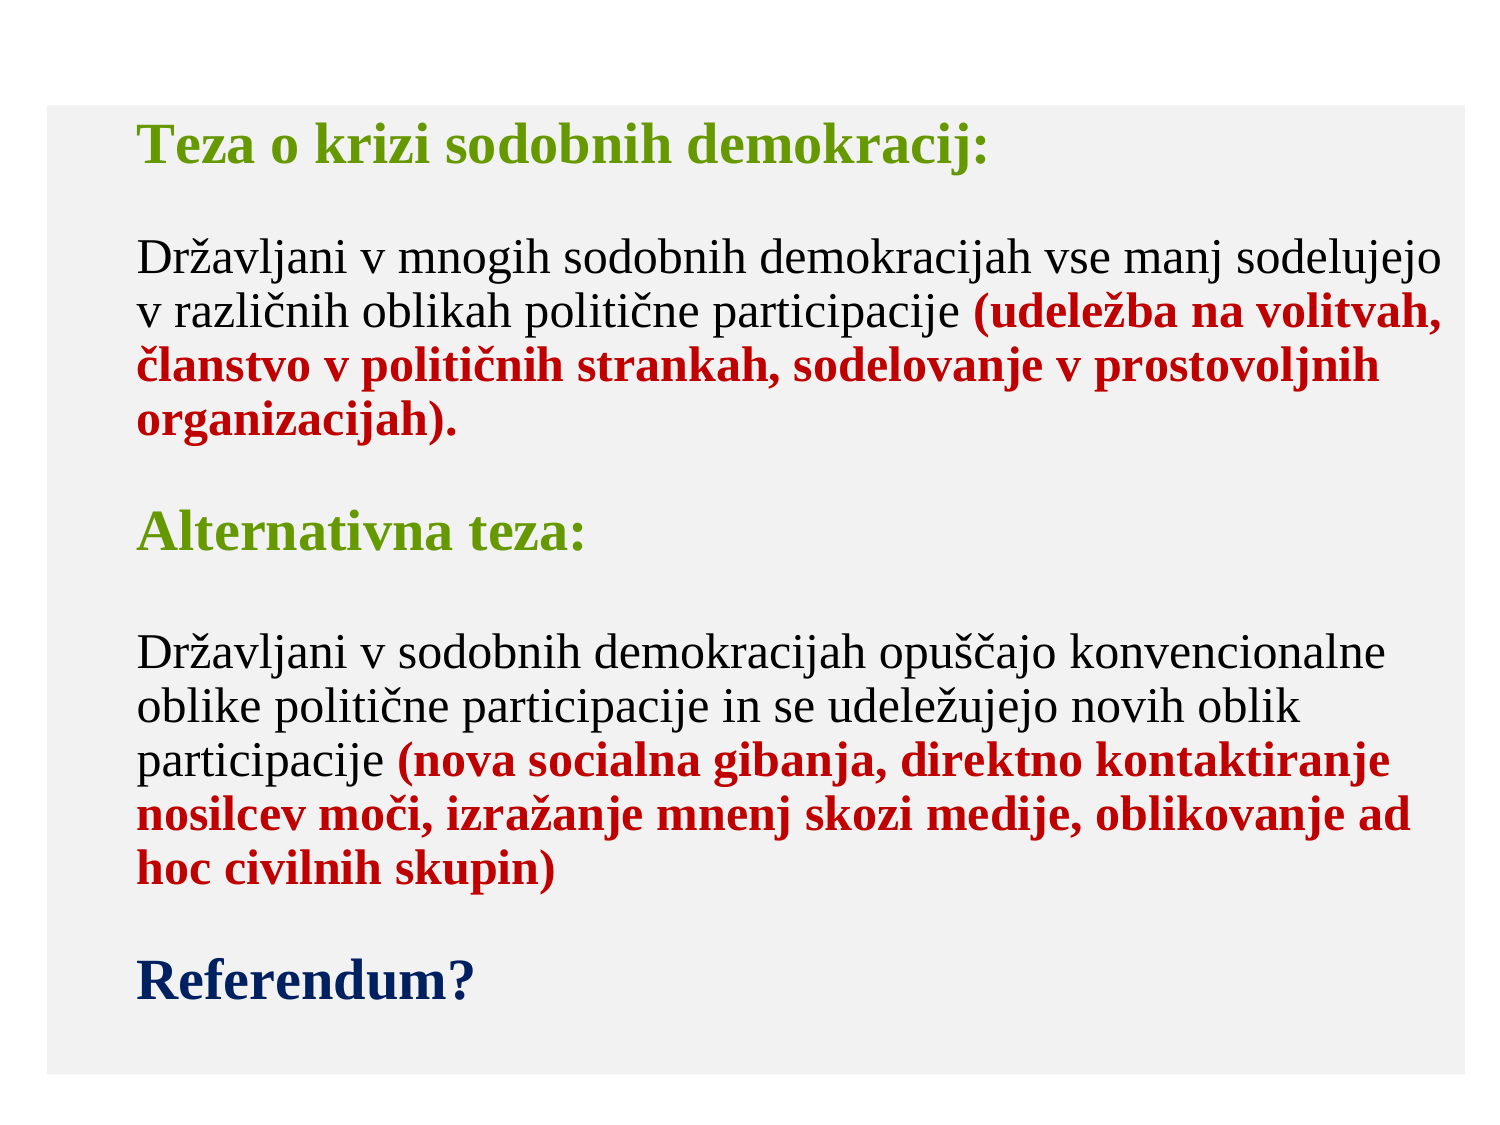

Teza o krizi sodobnih demokracij:
Državljani v mnogih sodobnih demokracijah vse manj sodelujejo v različnih oblikah politične participacije (udeležba na volitvah, članstvo v političnih strankah, sodelovanje v prostovoljnih organizacijah).
Alternativna teza:
Državljani v sodobnih demokracijah opuščajo konvencionalne oblike politične participacije in se udeležujejo novih oblik participacije (nova socialna gibanja, direktno kontaktiranje nosilcev moči, izražanje mnenj skozi medije, oblikovanje ad hoc civilnih skupin)
Referendum?